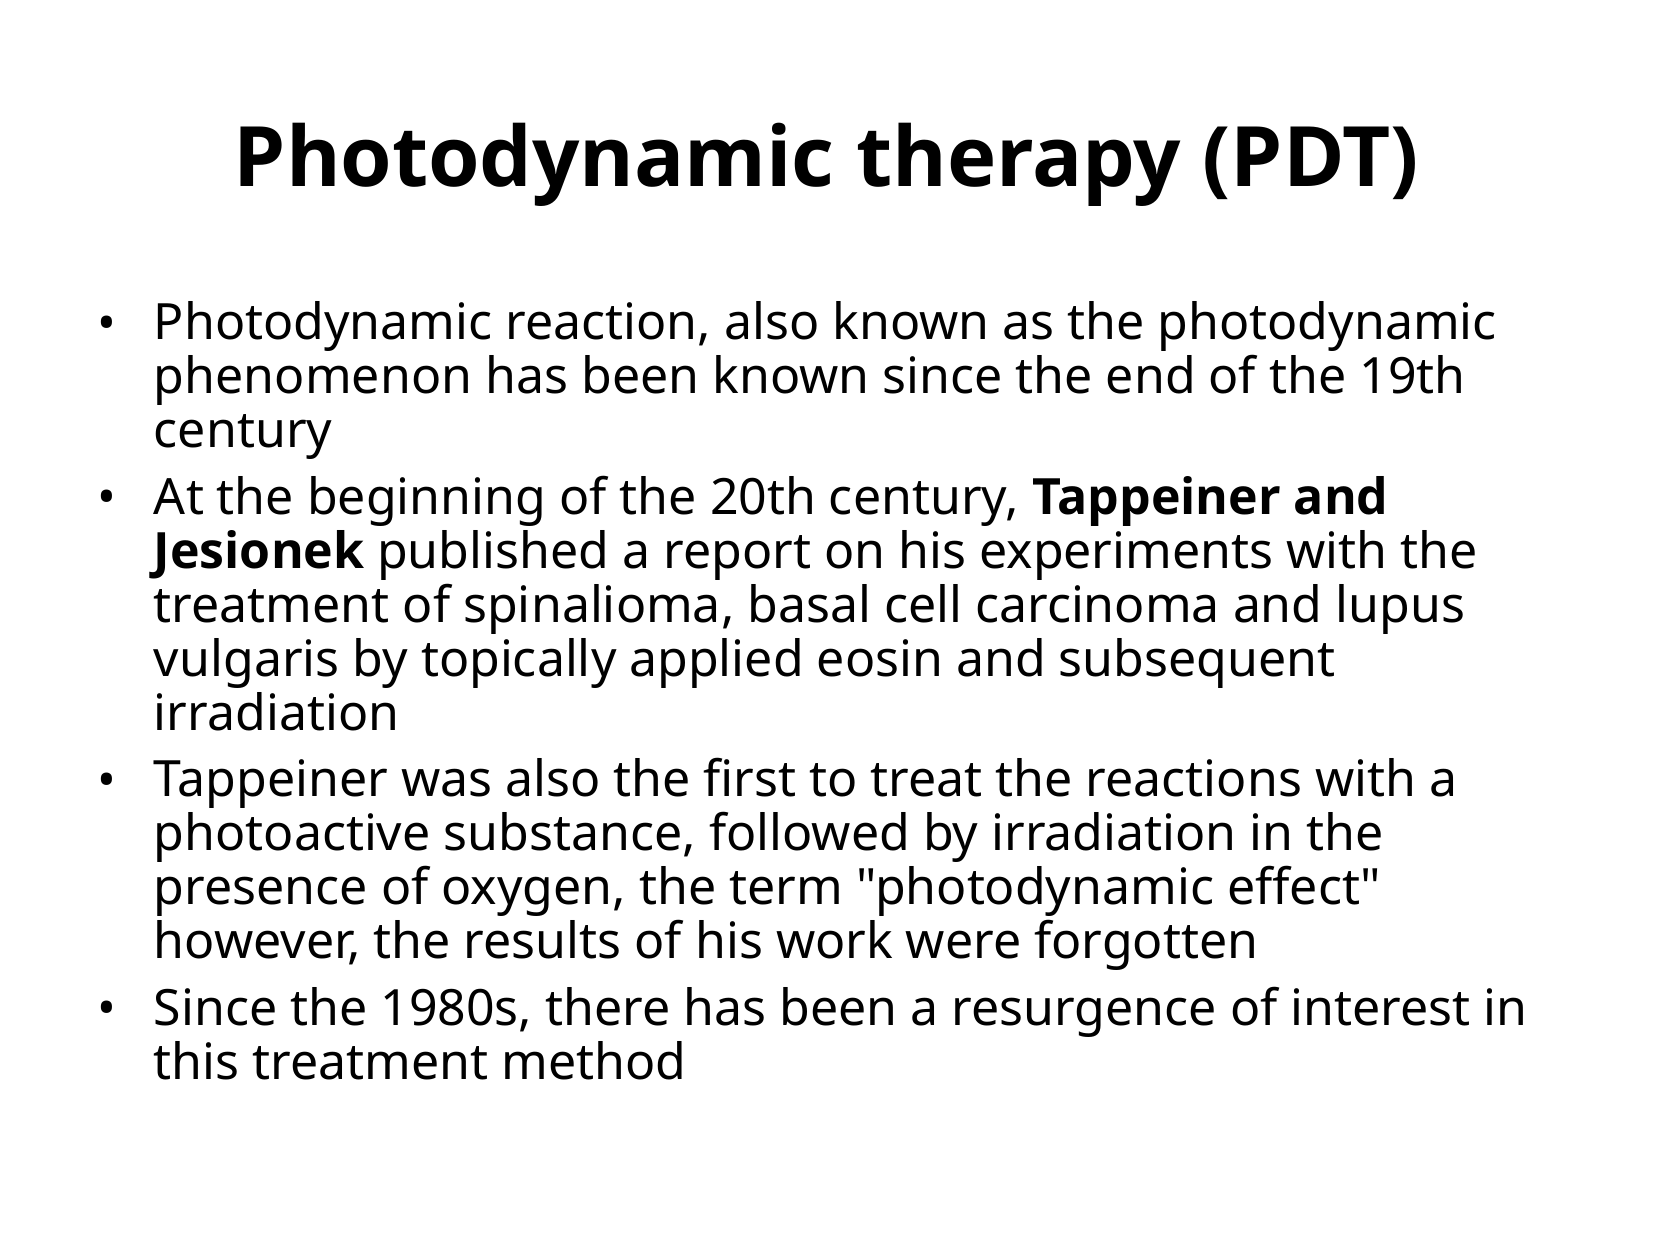

# Photodynamic therapy (PDT)
Photodynamic reaction, also known as the photodynamic phenomenon has been known since the end of the 19th century
At the beginning of the 20th century, Tappeiner and Jesionek published a report on his experiments with the treatment of spinalioma, basal cell carcinoma and lupus vulgaris by topically applied eosin and subsequent irradiation
Tappeiner was also the first to treat the reactions with a photoactive substance, followed by irradiation in the presence of oxygen, the term "photodynamic effect" however, the results of his work were forgotten
Since the 1980s, there has been a resurgence of interest in this treatment method